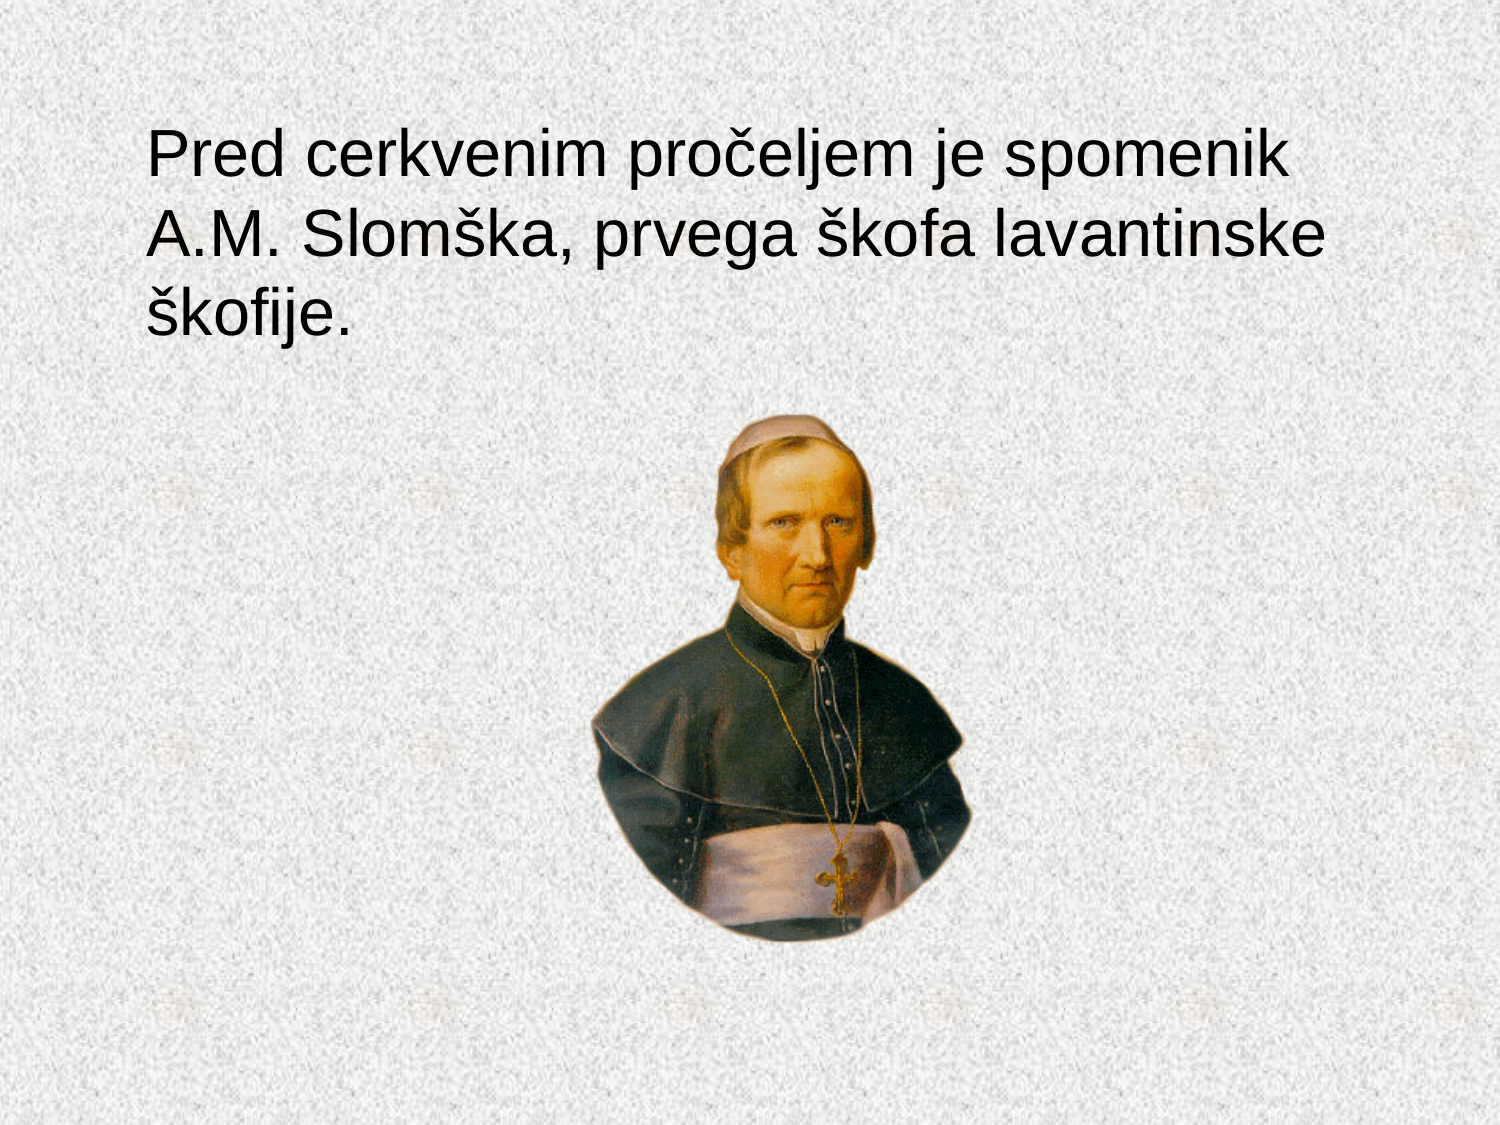

# Pred cerkvenim pročeljem je spomenik A.M. Slomška, prvega škofa lavantinske škofije.